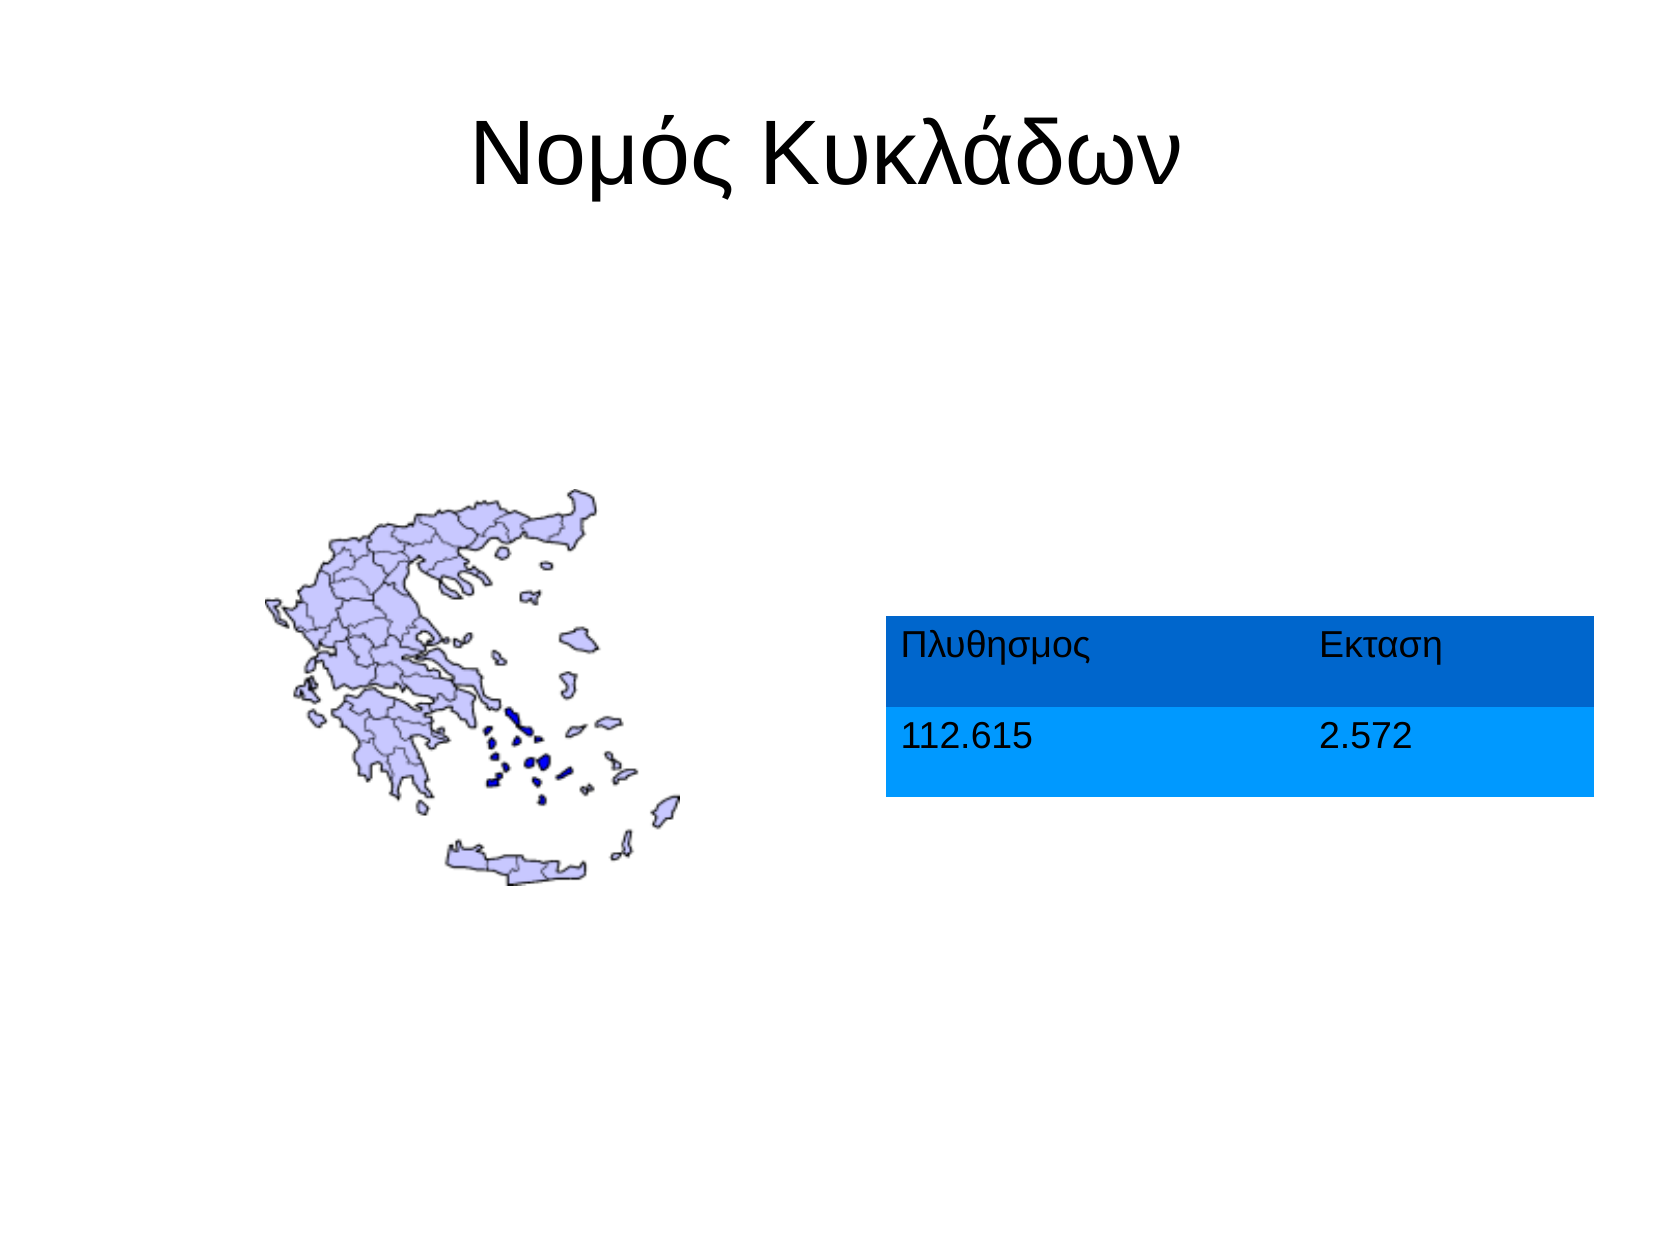

# Νομός Κυκλάδων
| Πλυθησμος | Εκταση |
| --- | --- |
| 112.615 | 2.572 |